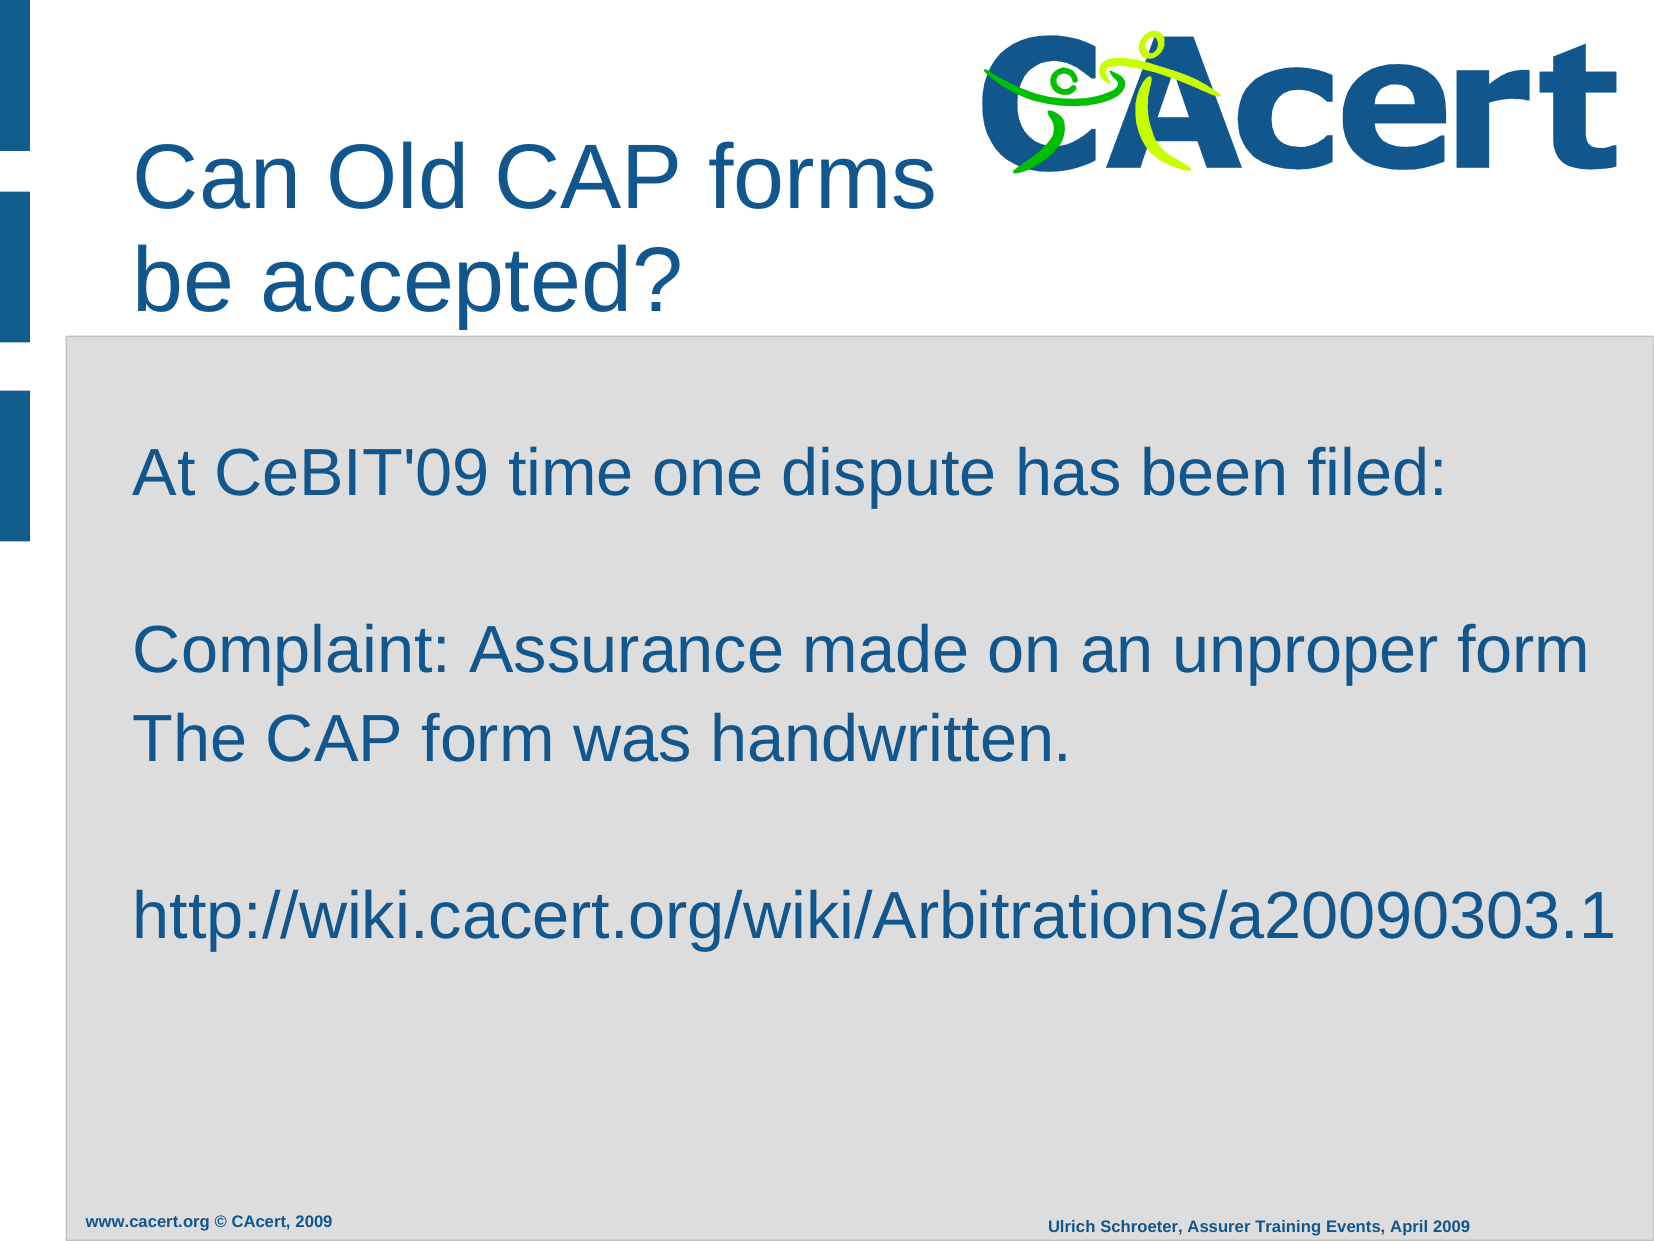

Can Old CAP forms
be accepted?
At CeBIT'09 time one dispute has been filed:
Complaint: Assurance made on an unproper form
The CAP form was handwritten.
http://wiki.cacert.org/wiki/Arbitrations/a20090303.1